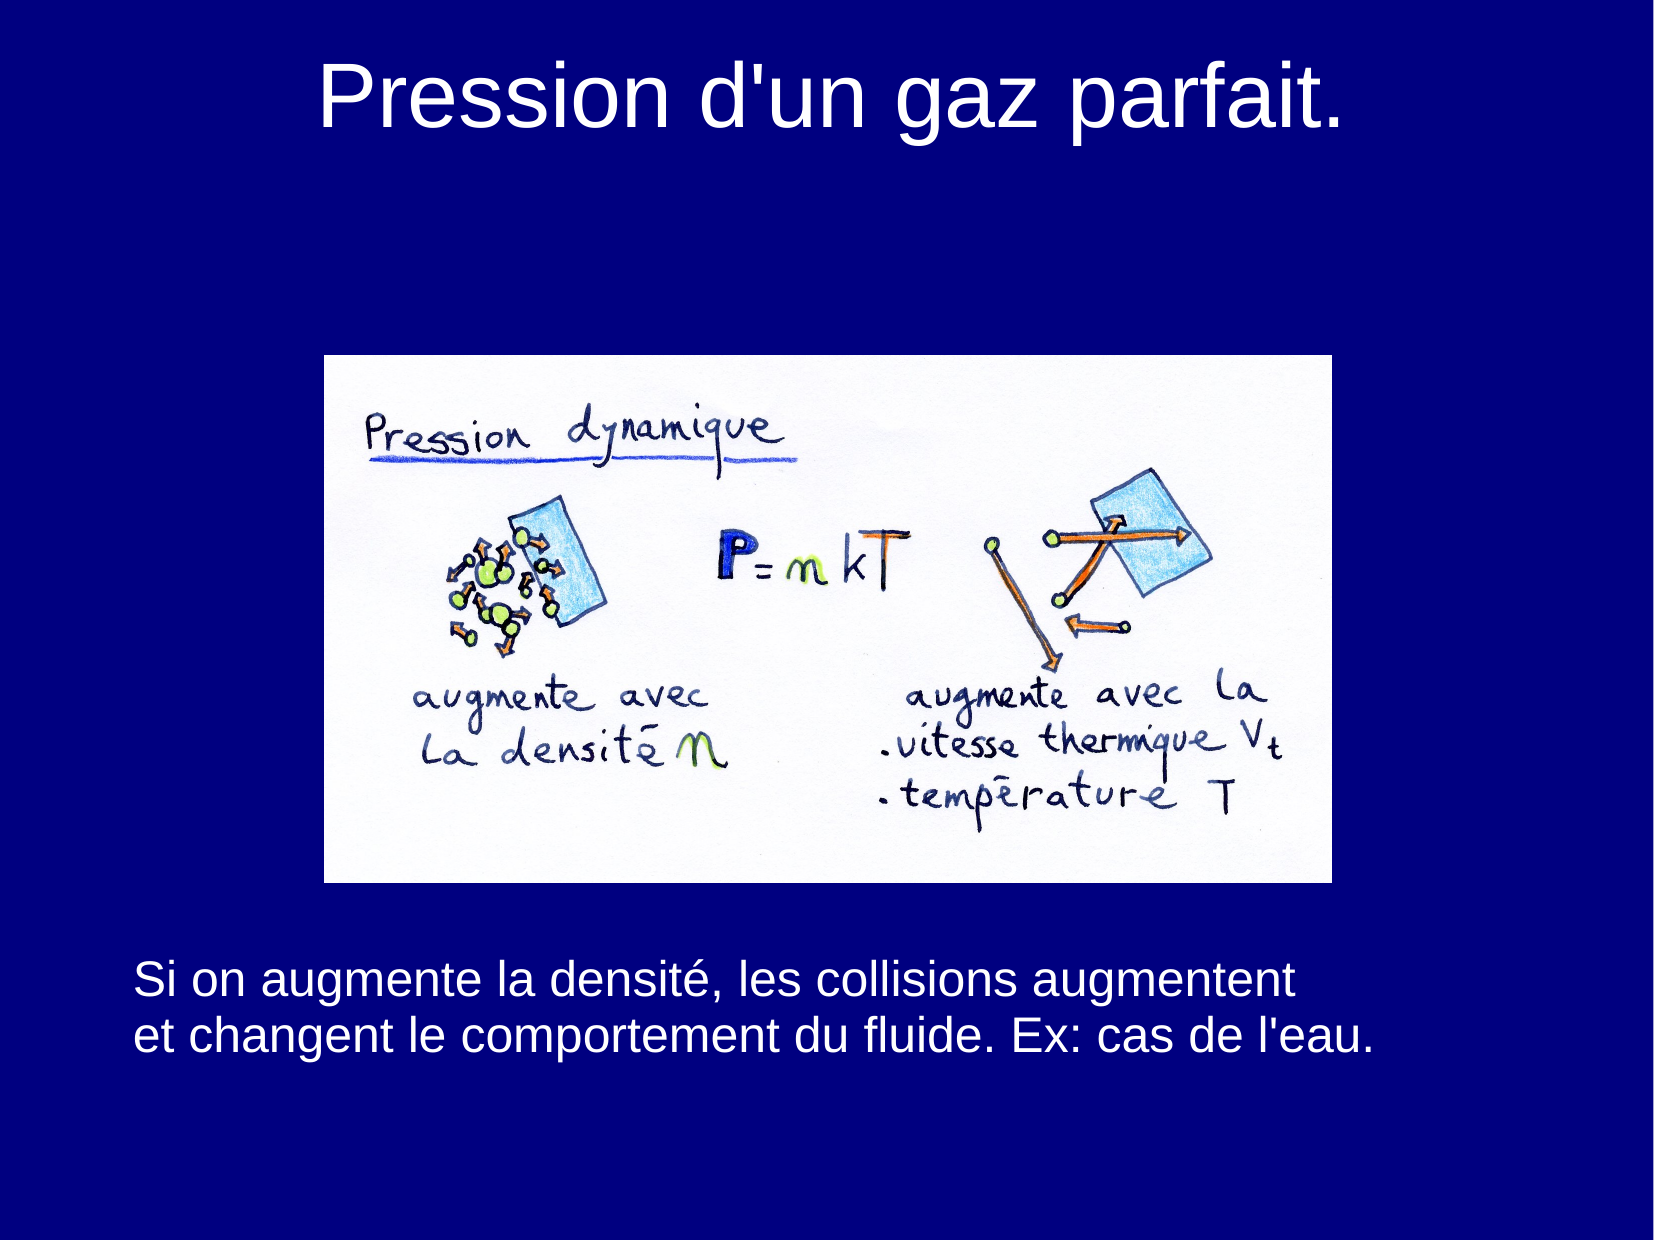

# Pression d'un gaz parfait.
Si on augmente la densité, les collisions augmentent
et changent le comportement du fluide. Ex: cas de l'eau.